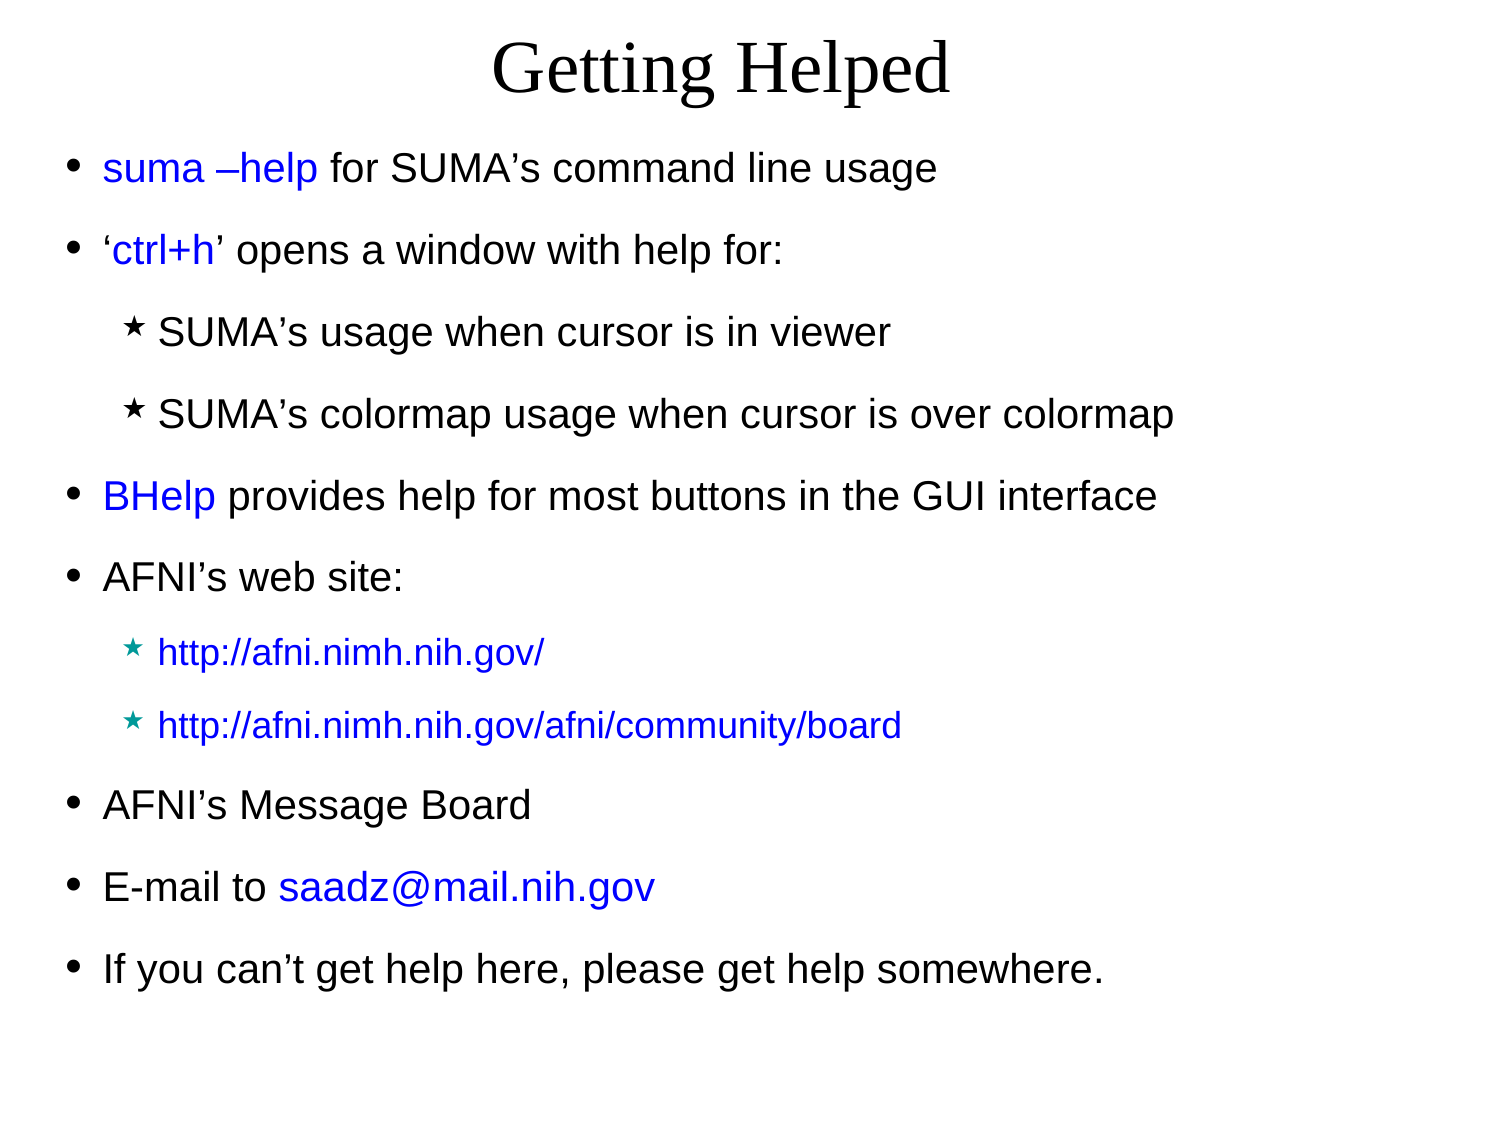

# Getting Helped
suma –help for SUMA’s command line usage
‘ctrl+h’ opens a window with help for:
SUMA’s usage when cursor is in viewer
SUMA’s colormap usage when cursor is over colormap
BHelp provides help for most buttons in the GUI interface
AFNI’s web site:
http://afni.nimh.nih.gov/
http://afni.nimh.nih.gov/afni/community/board
AFNI’s Message Board
E-mail to saadz@mail.nih.gov
If you can’t get help here, please get help somewhere.